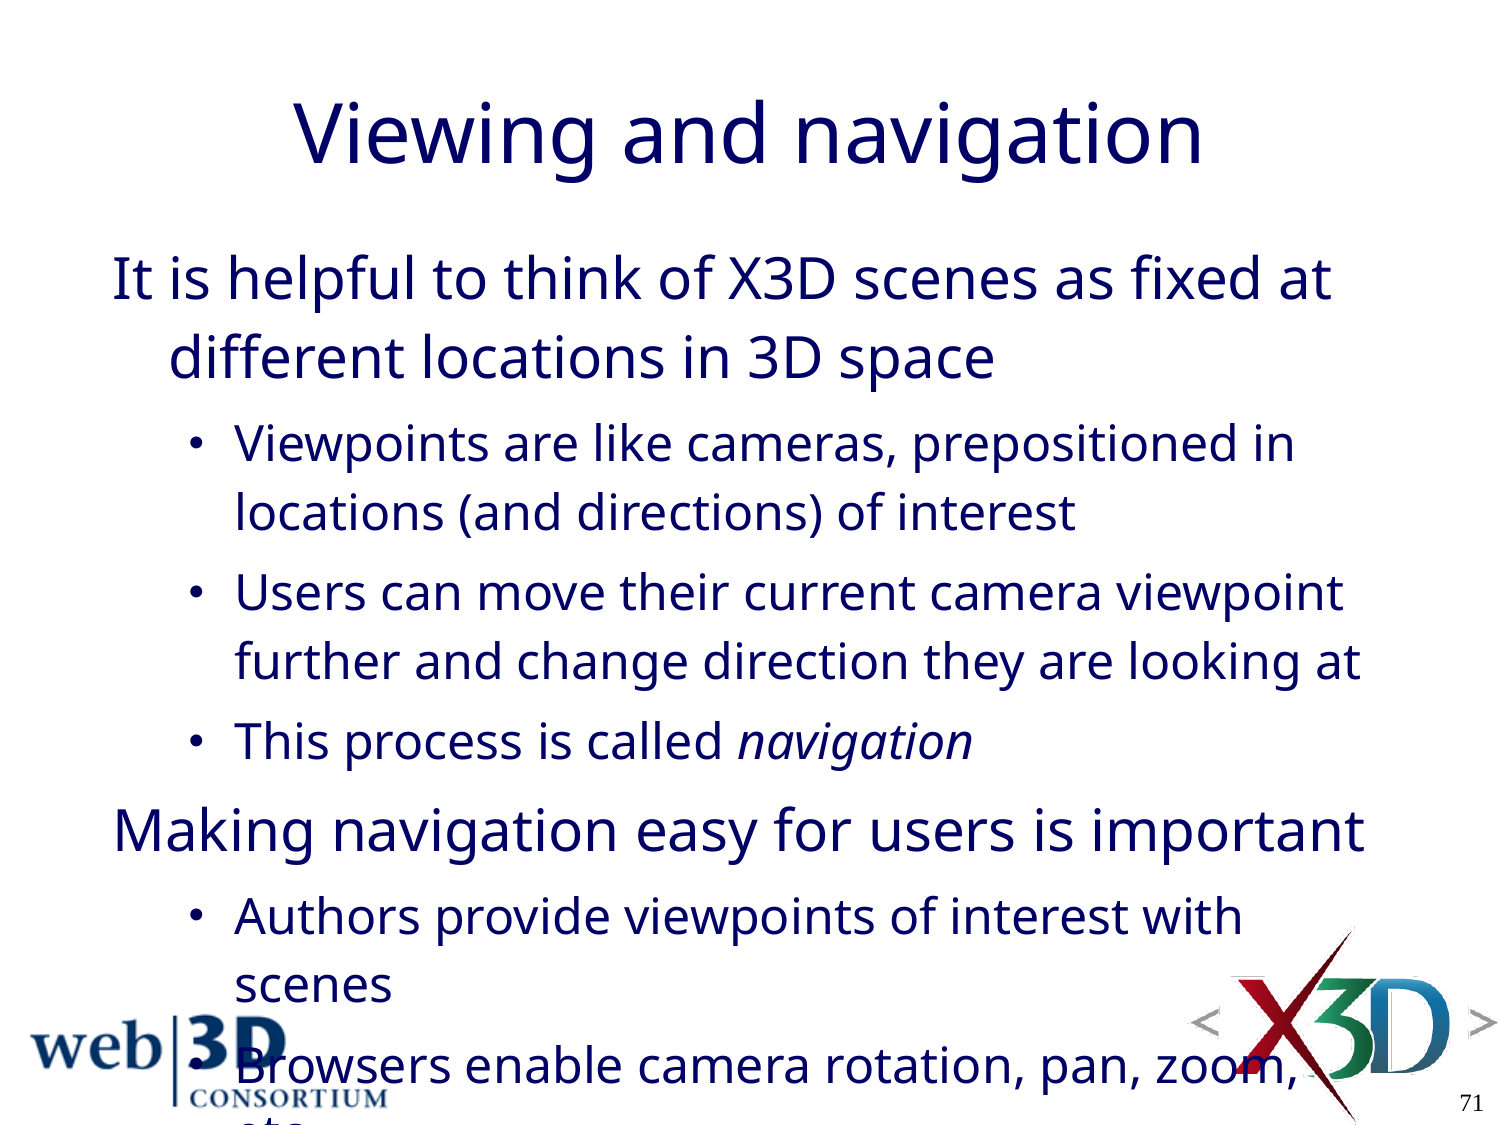

# Viewing and navigation
It is helpful to think of X3D scenes as fixed at different locations in 3D space
Viewpoints are like cameras, prepositioned in locations (and directions) of interest
Users can move their current camera viewpoint further and change direction they are looking at
This process is called navigation
Making navigation easy for users is important
Authors provide viewpoints of interest with scenes
Browsers enable camera rotation, pan, zoom, etc.